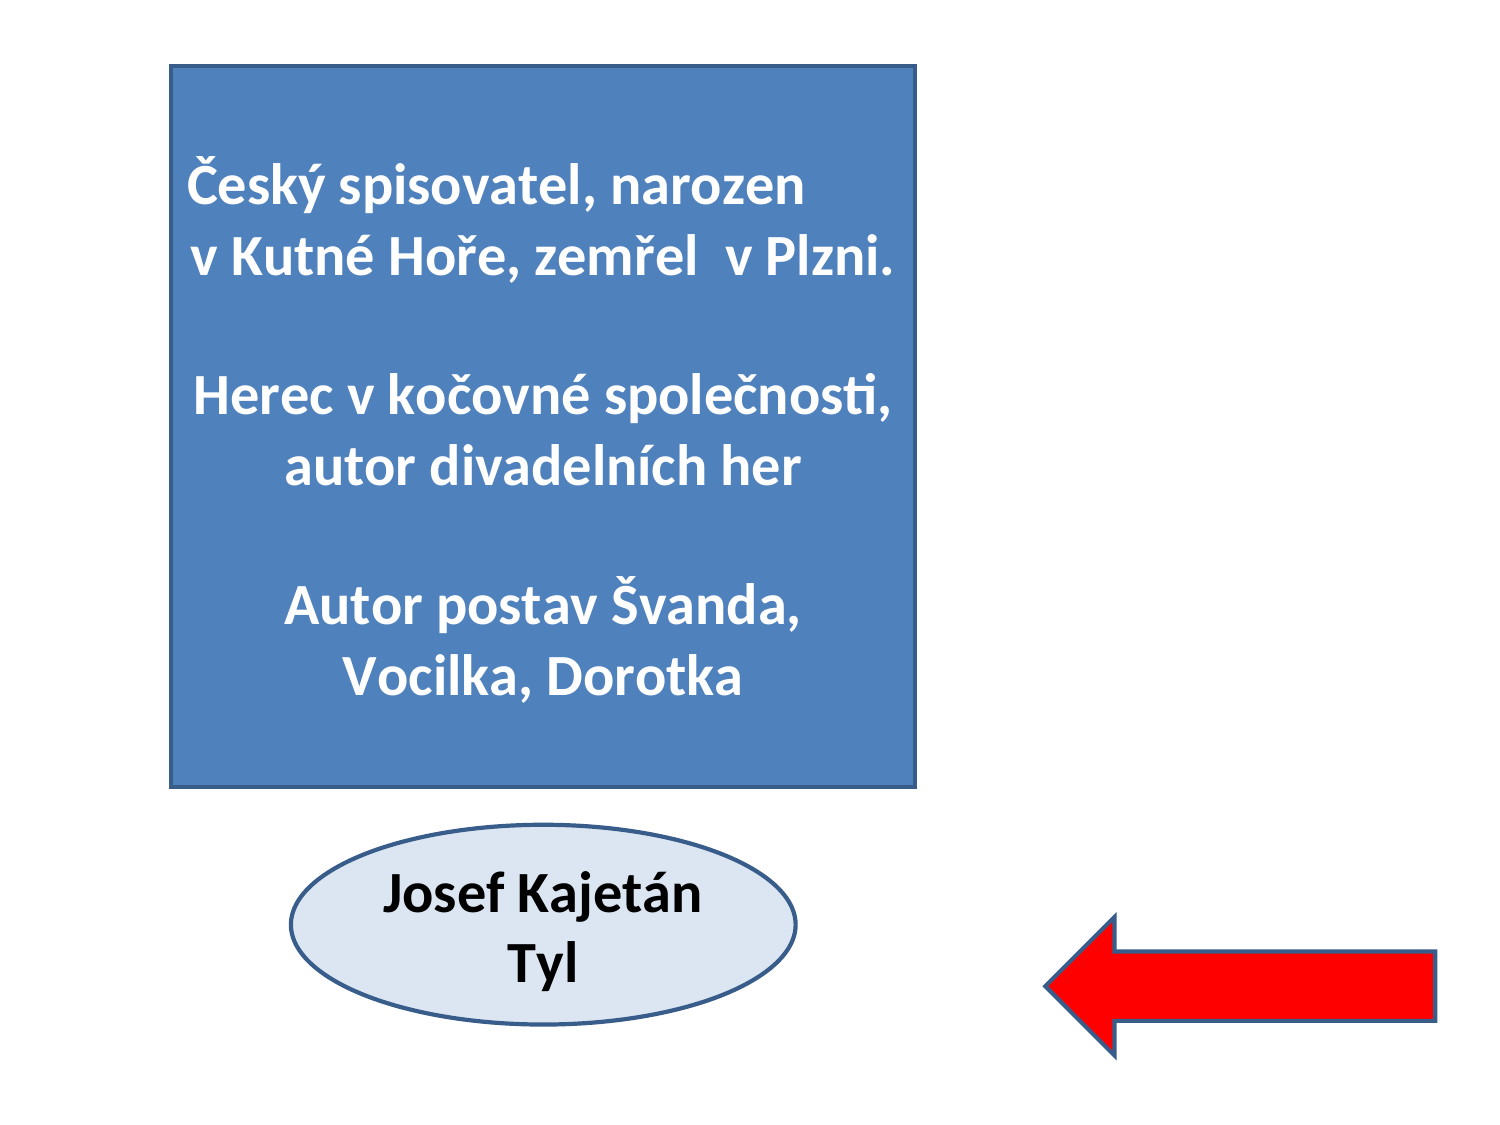

#
Český spisovatel, narozen v Kutné Hoře, zemřel v Plzni.
Herec v kočovné společnosti, autor divadelních her
Autor postav Švanda, Vocilka, Dorotka
Josef Kajetán Tyl